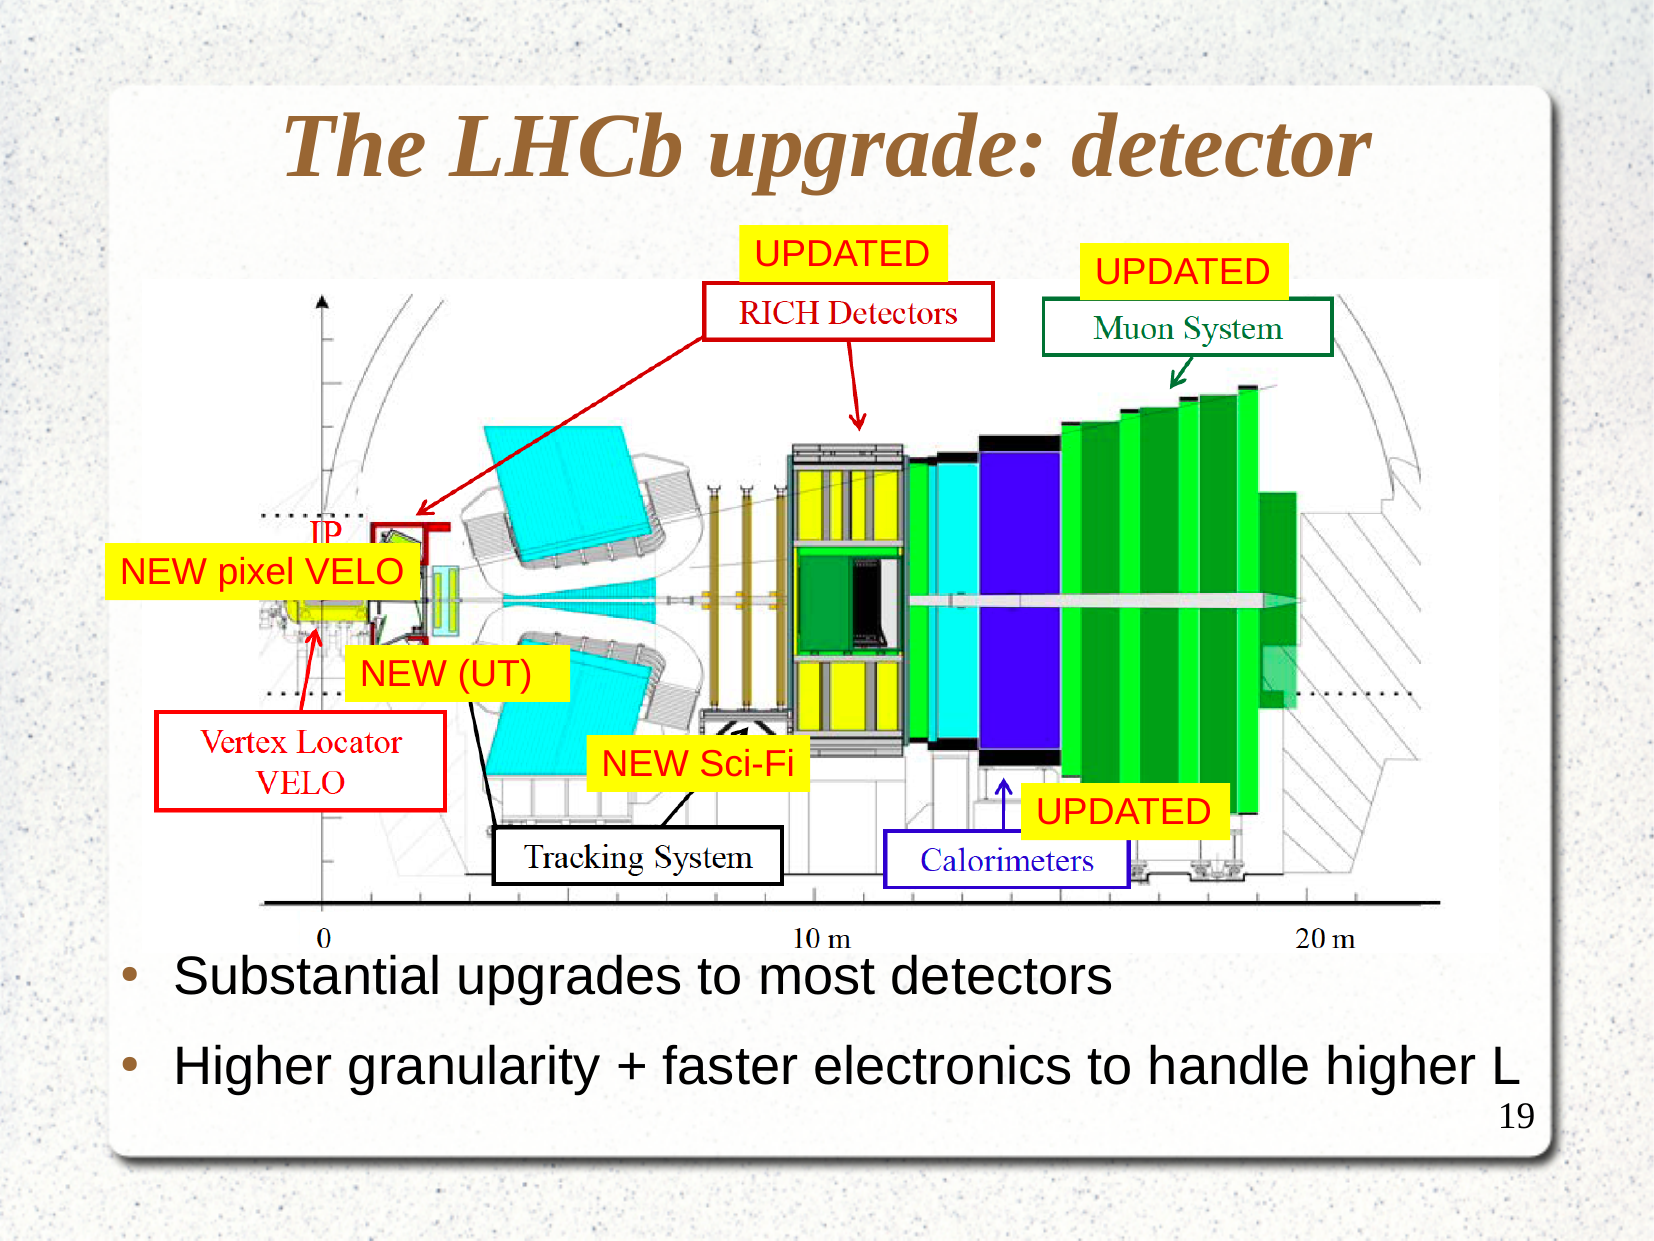

# The LHCb upgrade: detector
UPDATED
UPDATED
NEW pixel VELO
NEW (UT)
NEW Sci-Fi
UPDATED
Substantial upgrades to most detectors
Higher granularity + faster electronics to handle higher L
19